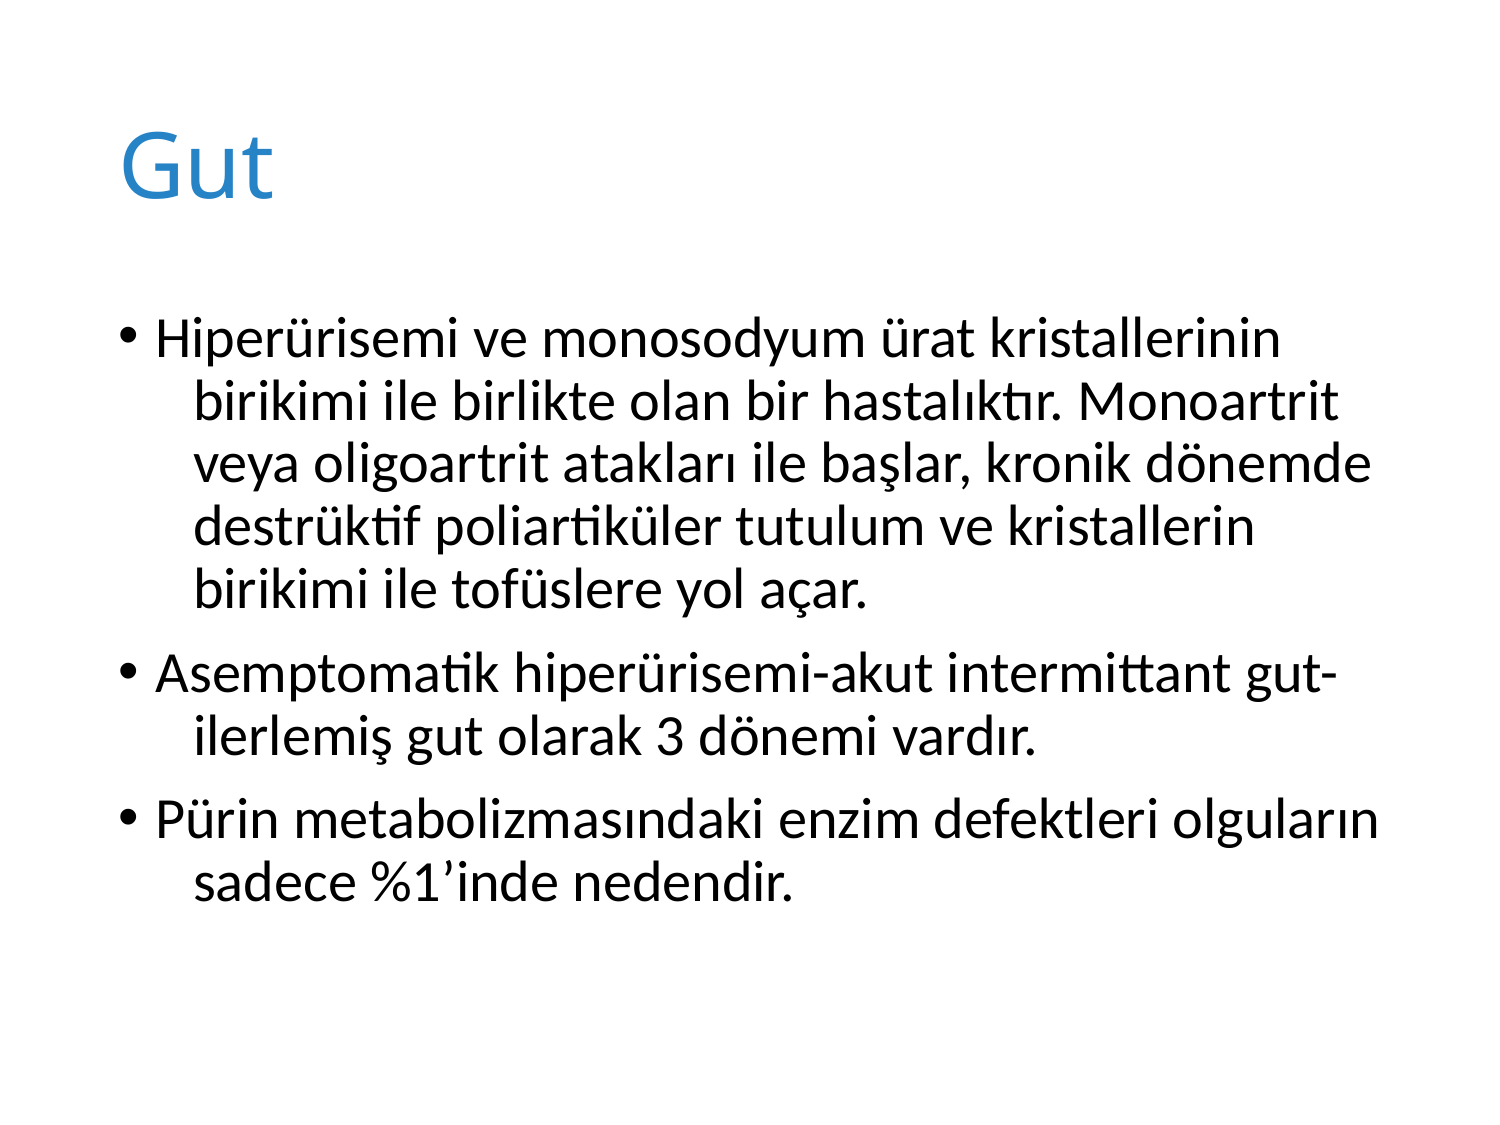

# Gut
Hiperürisemi ve monosodyum ürat kristallerinin birikimi ile birlikte olan bir hastalıktır. Monoartrit veya oligoartrit atakları ile başlar, kronik dönemde destrüktif poliartiküler tutulum ve kristallerin birikimi ile tofüslere yol açar.
Asemptomatik hiperürisemi-akut intermittant gut-ilerlemiş gut olarak 3 dönemi vardır.
Pürin metabolizmasındaki enzim defektleri olguların sadece %1’inde nedendir.